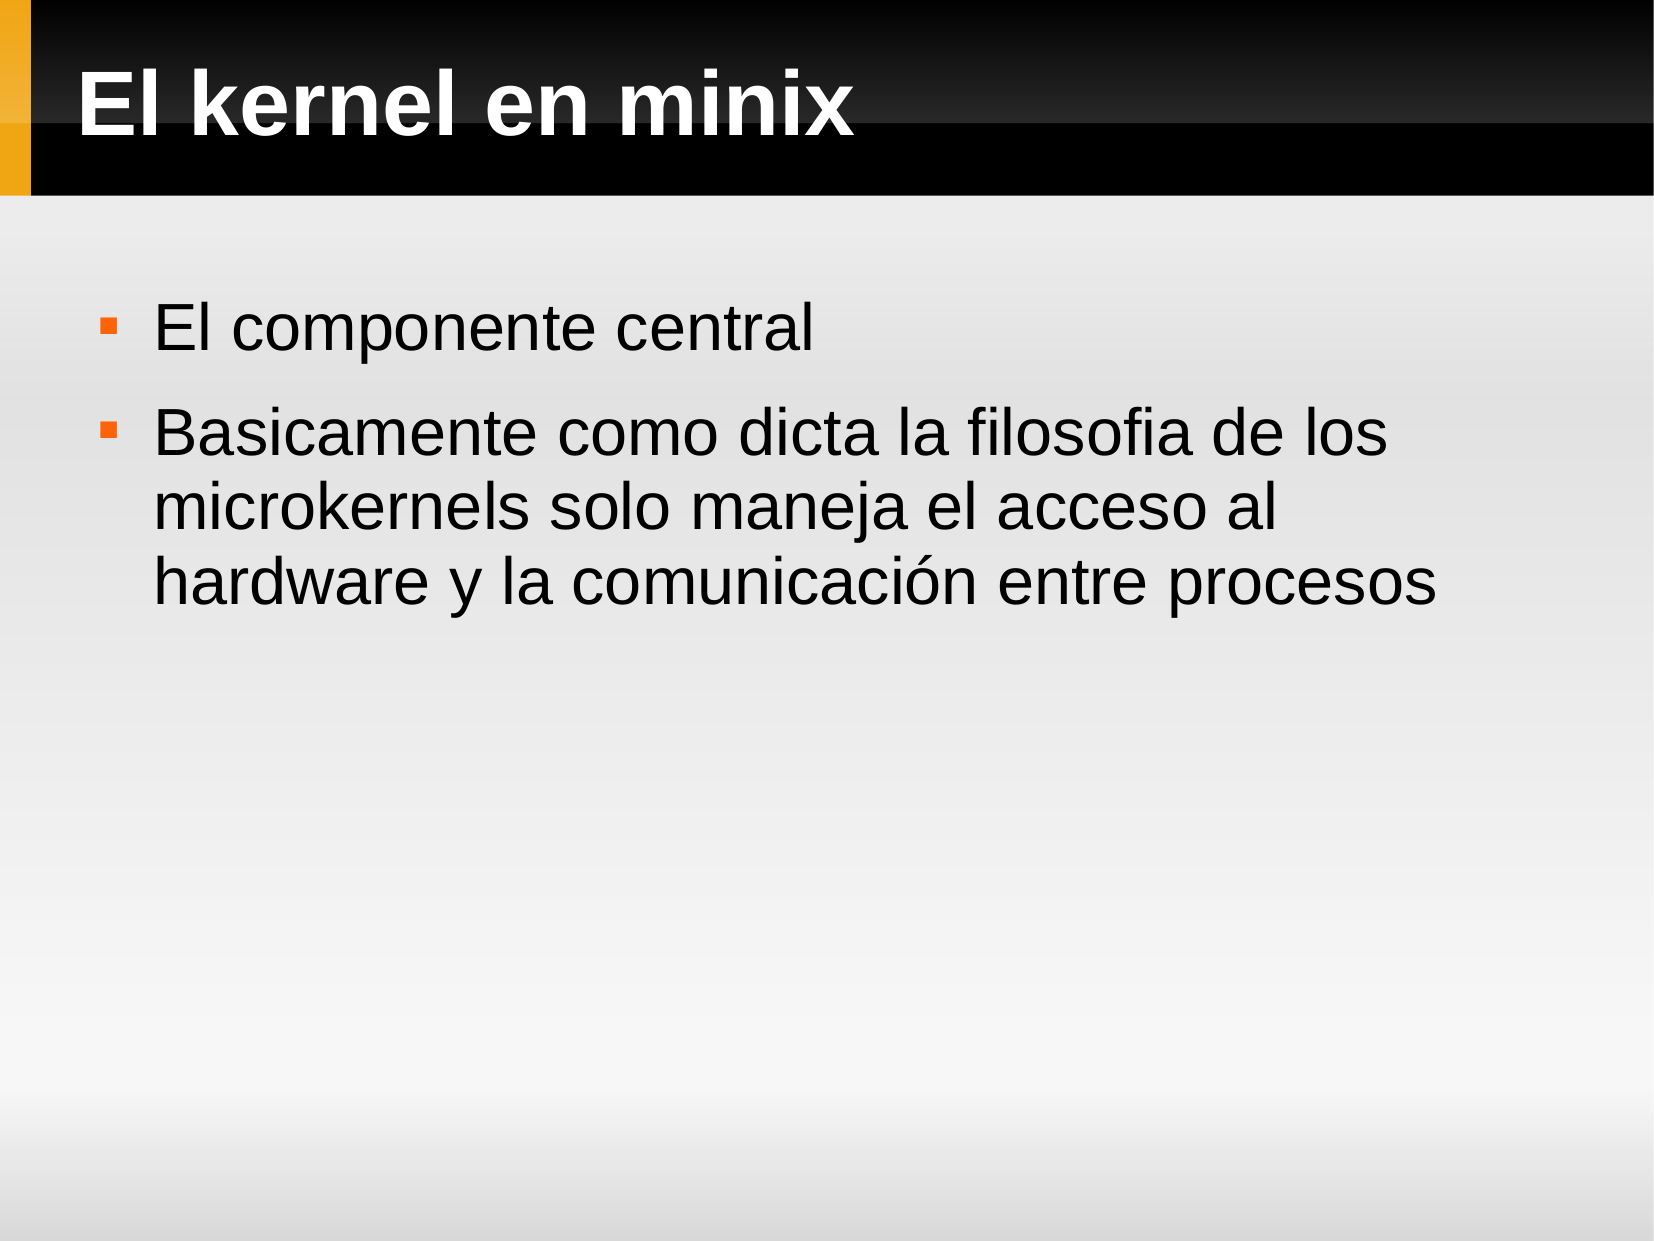

# El kernel en minix
El componente central
Basicamente como dicta la filosofia de los microkernels solo maneja el acceso al hardware y la comunicación entre procesos